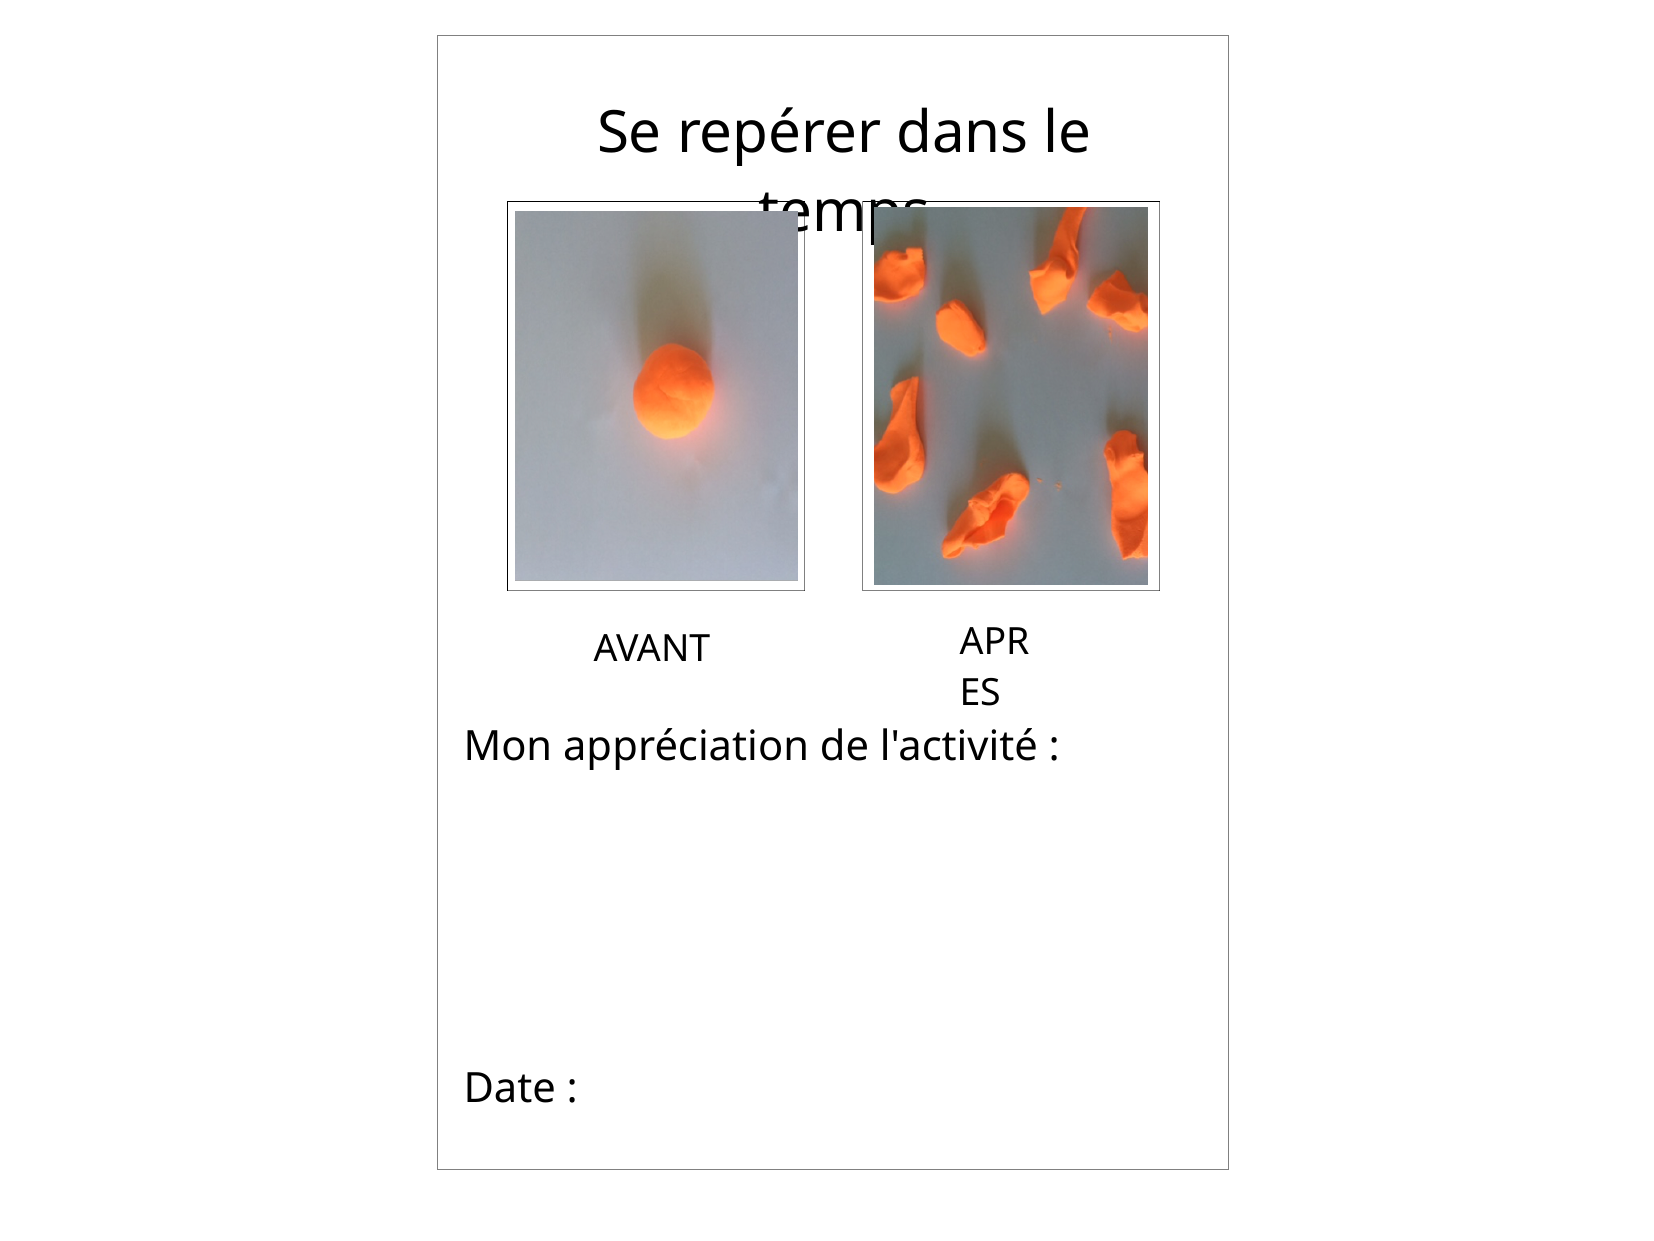

Se repérer dans le temps
APRES
AVANT
Mon appréciation de l'activité :
Date :